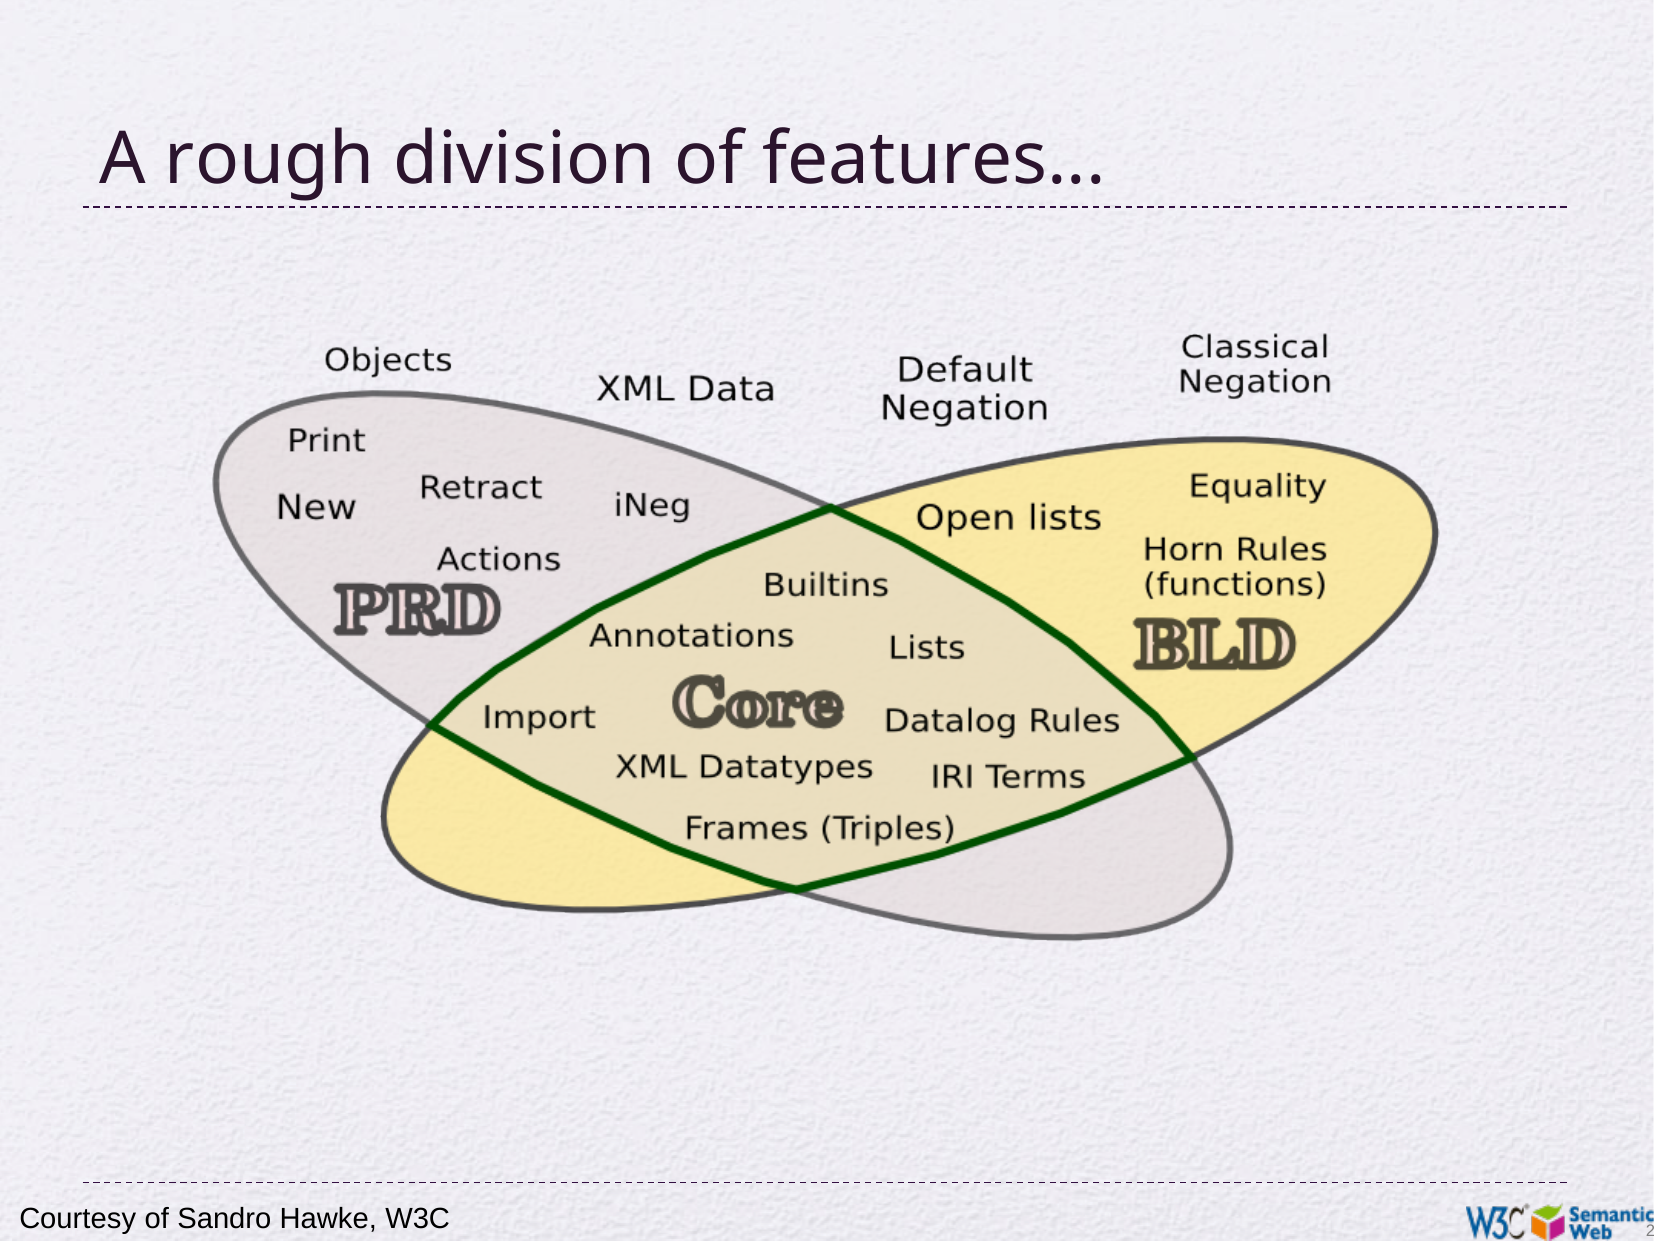

# A rough division of features...
Courtesy of Sandro Hawke, W3C